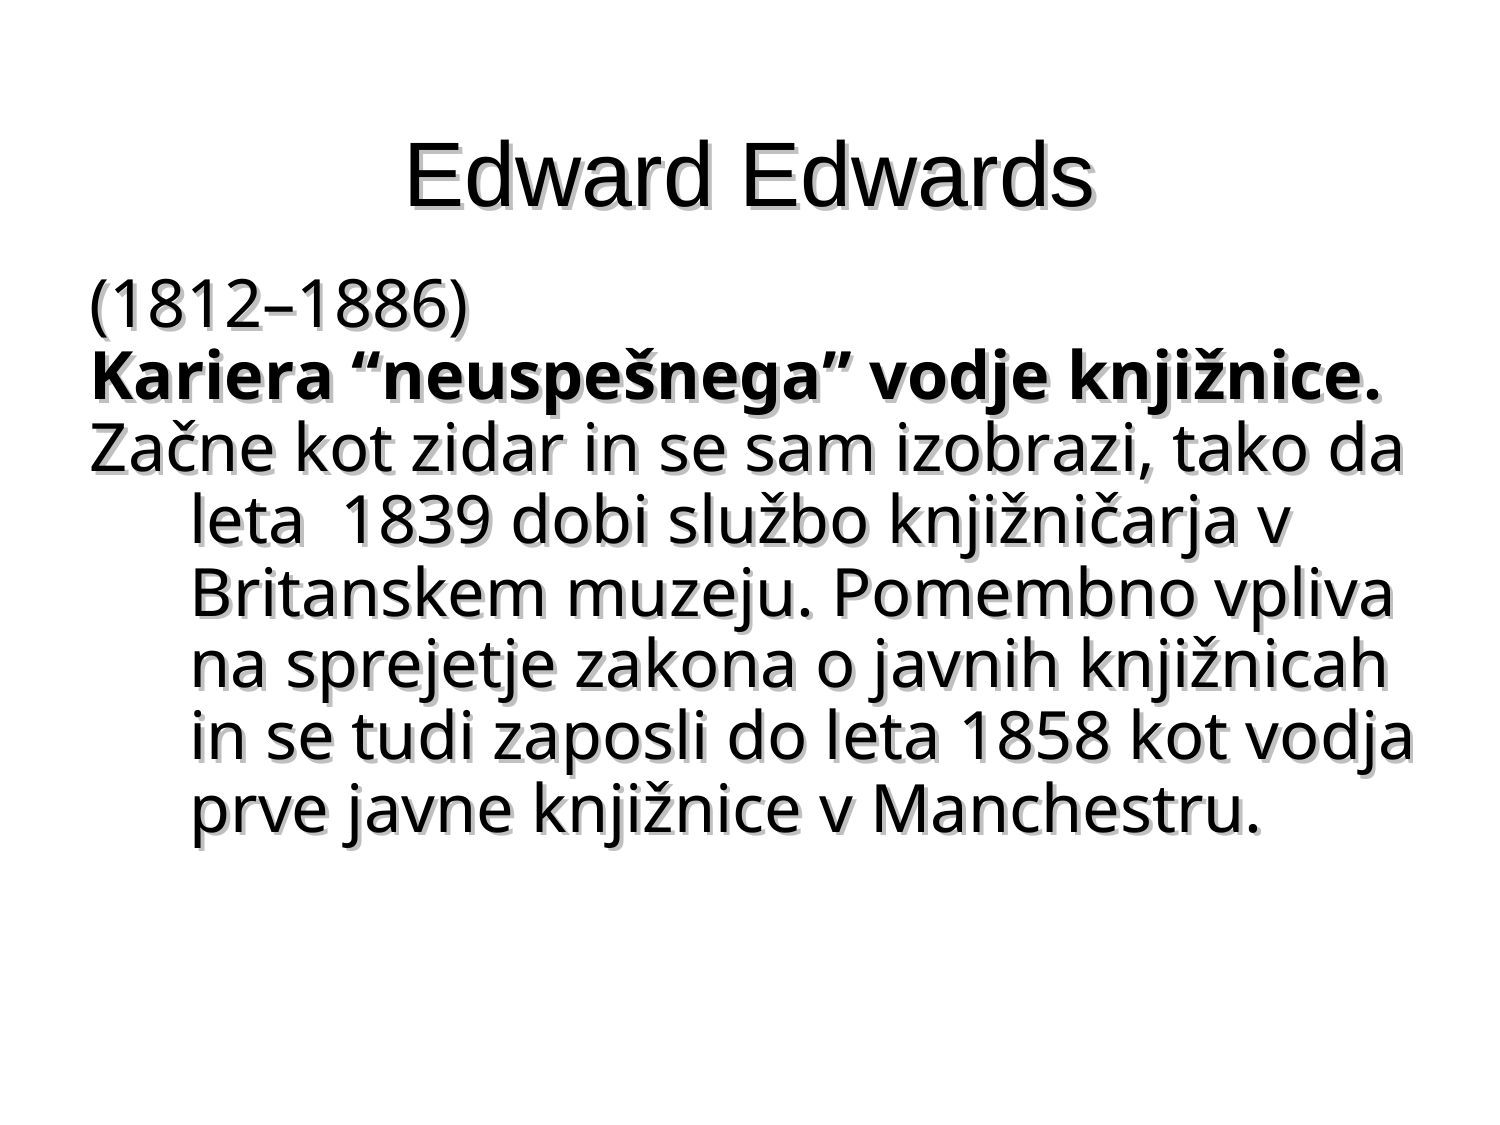

# Edward Edwards
(1812–1886)
Kariera “neuspešnega” vodje knjižnice.
Začne kot zidar in se sam izobrazi, tako da leta 1839 dobi službo knjižničarja v Britanskem muzeju. Pomembno vpliva na sprejetje zakona o javnih knjižnicah in se tudi zaposli do leta 1858 kot vodja prve javne knjižnice v Manchestru.
12
Oddelek za bibliotekarstvo, informacijsko znanost in knjigarstvo, Filozofska fakulteta